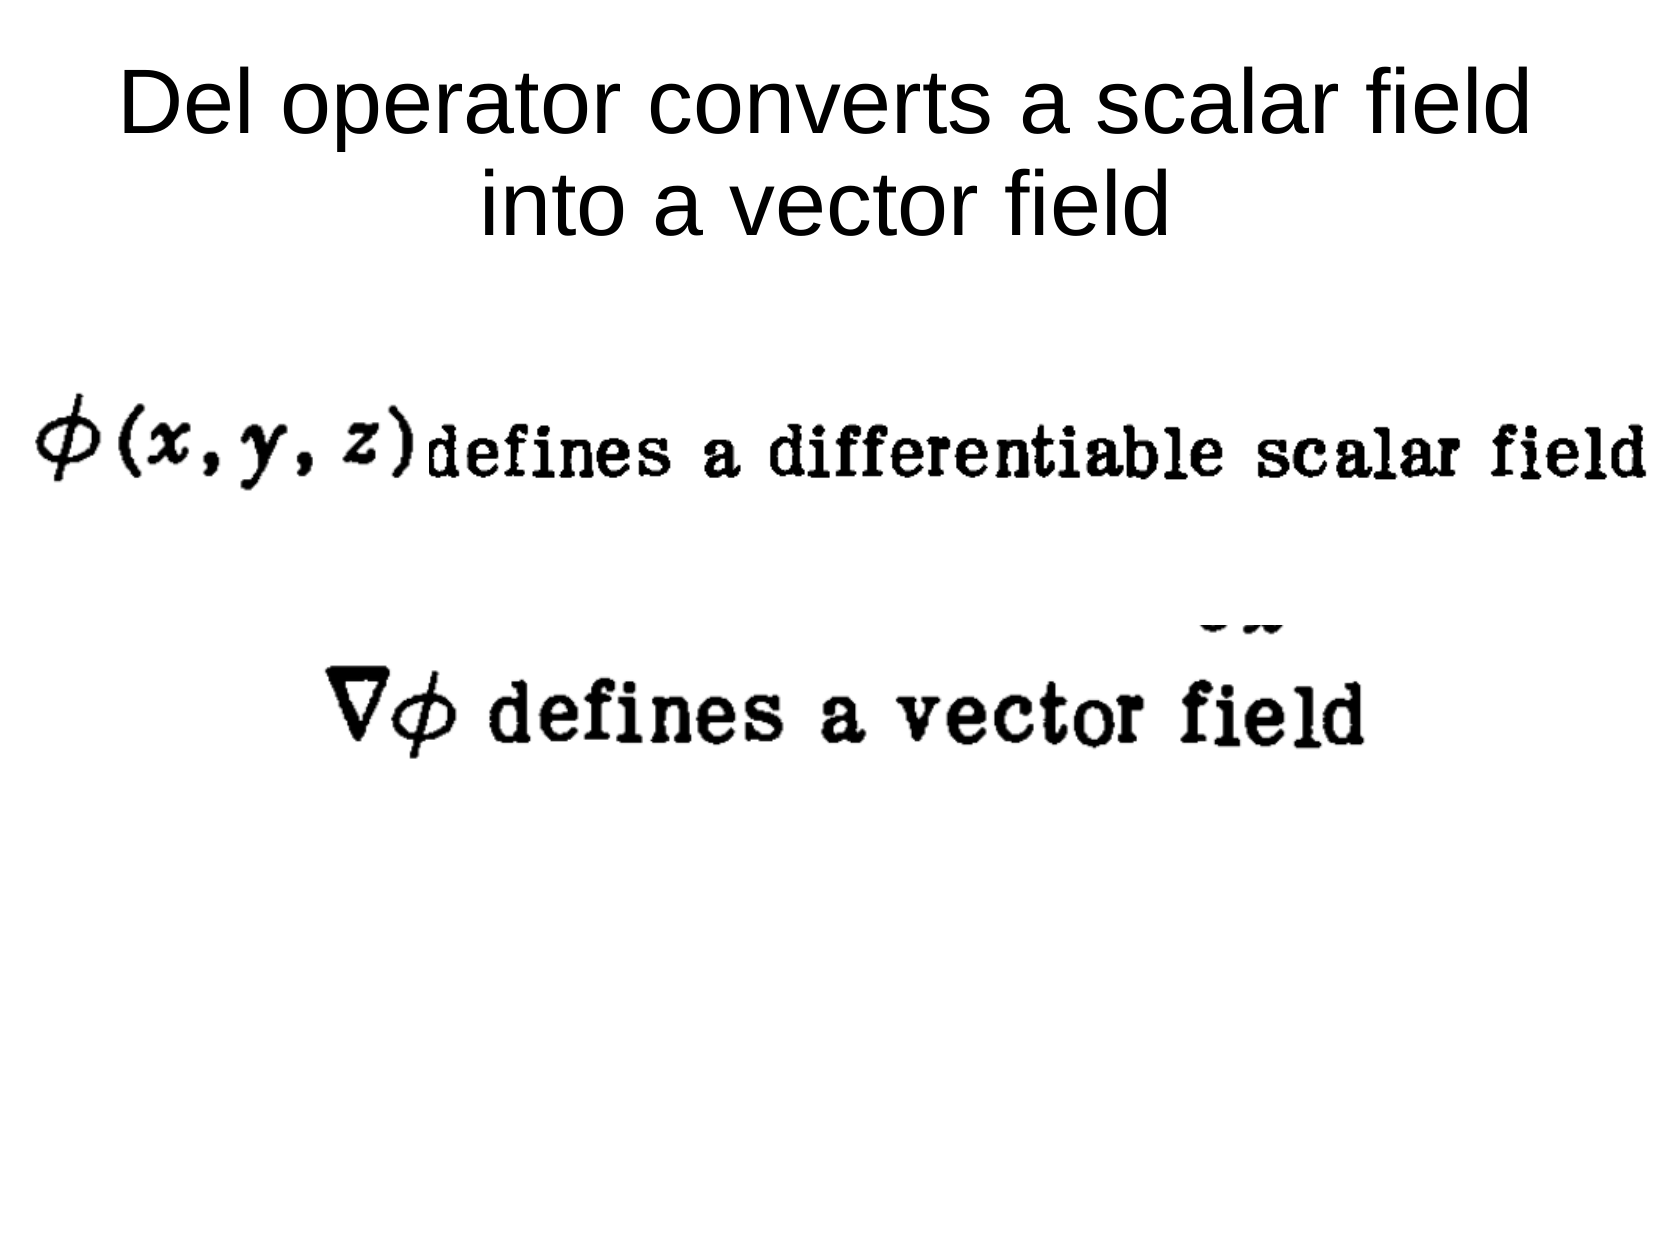

# Del operator converts a scalar field into a vector field